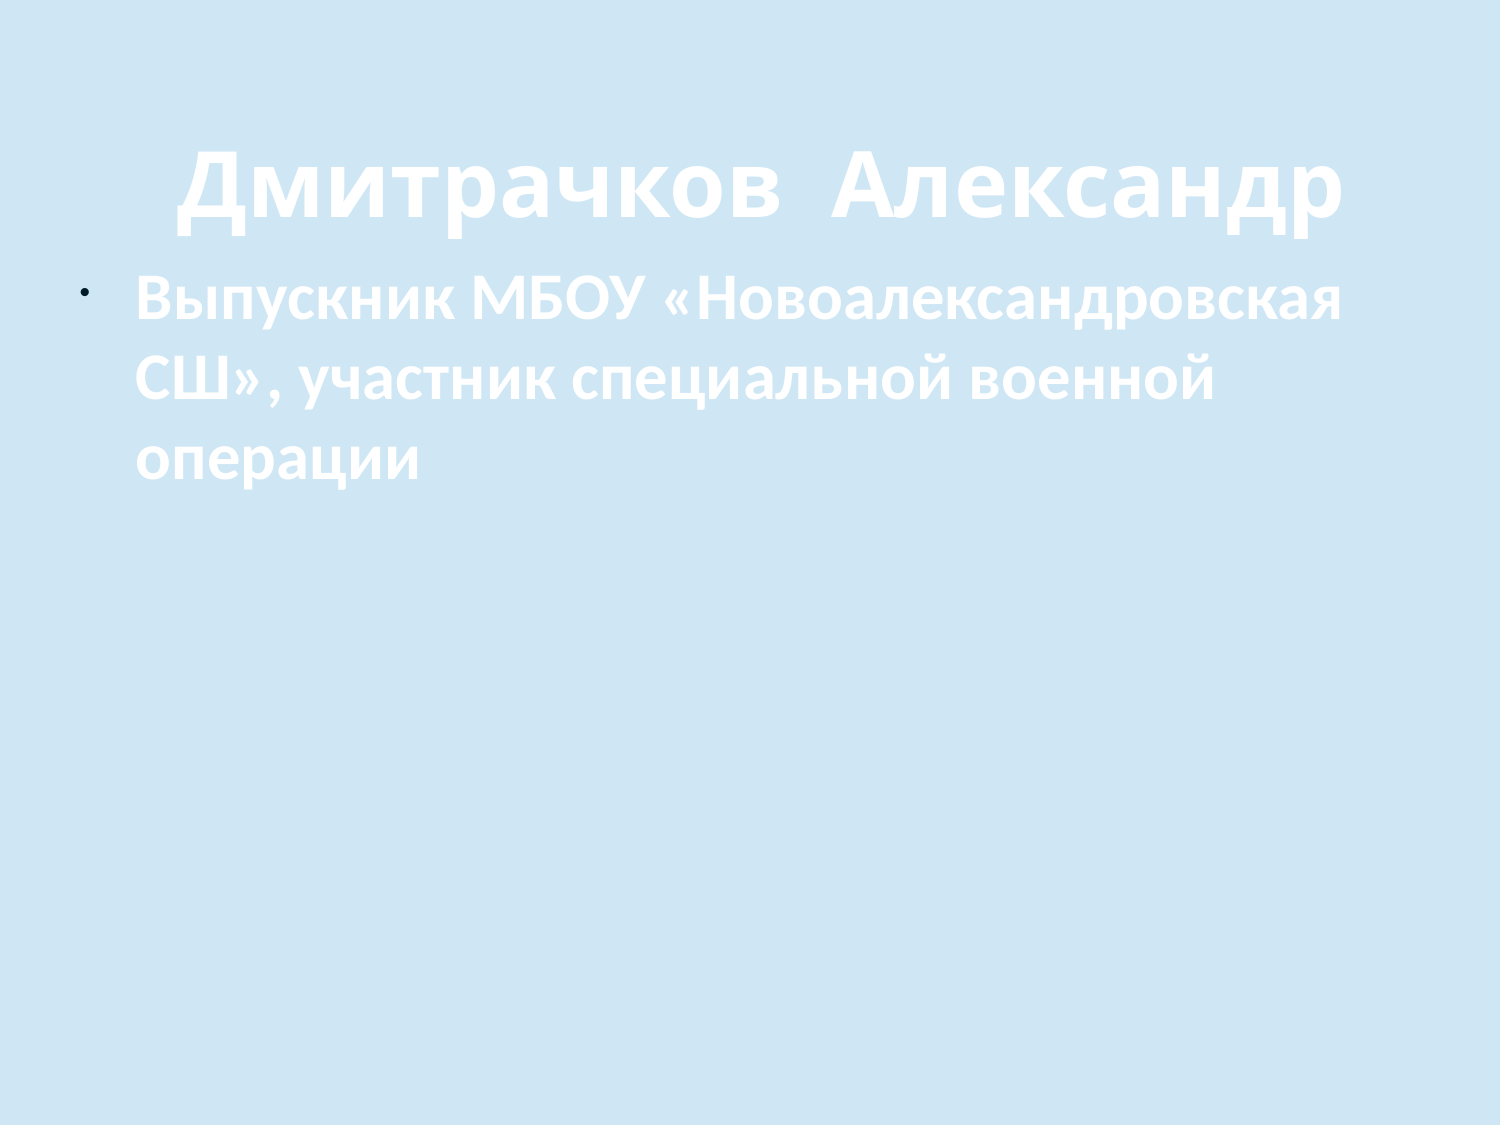

# Дмитрачков Александр
Выпускник МБОУ «Новоалександровская СШ», участник специальной военной операции